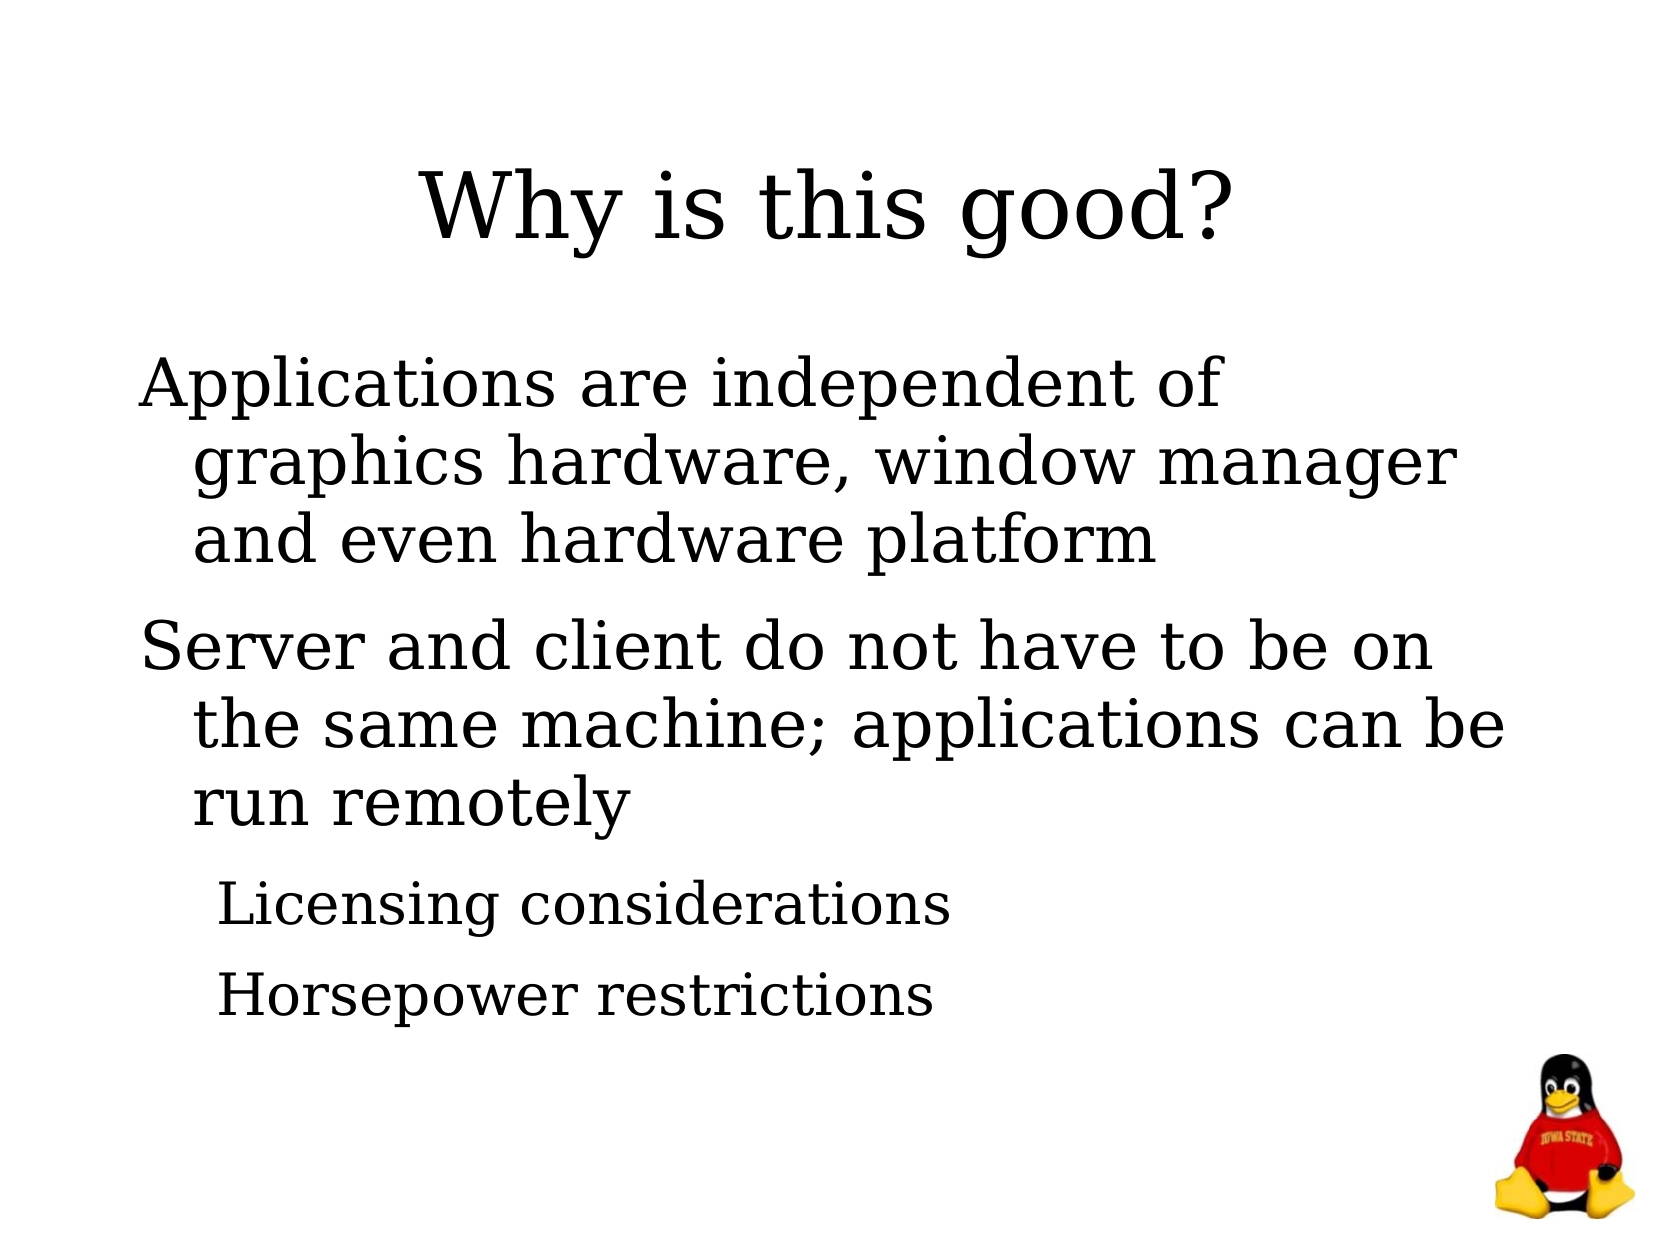

# Why is this good?
Applications are independent of graphics hardware, window manager and even hardware platform
Server and client do not have to be on the same machine; applications can be run remotely
Licensing considerations
Horsepower restrictions